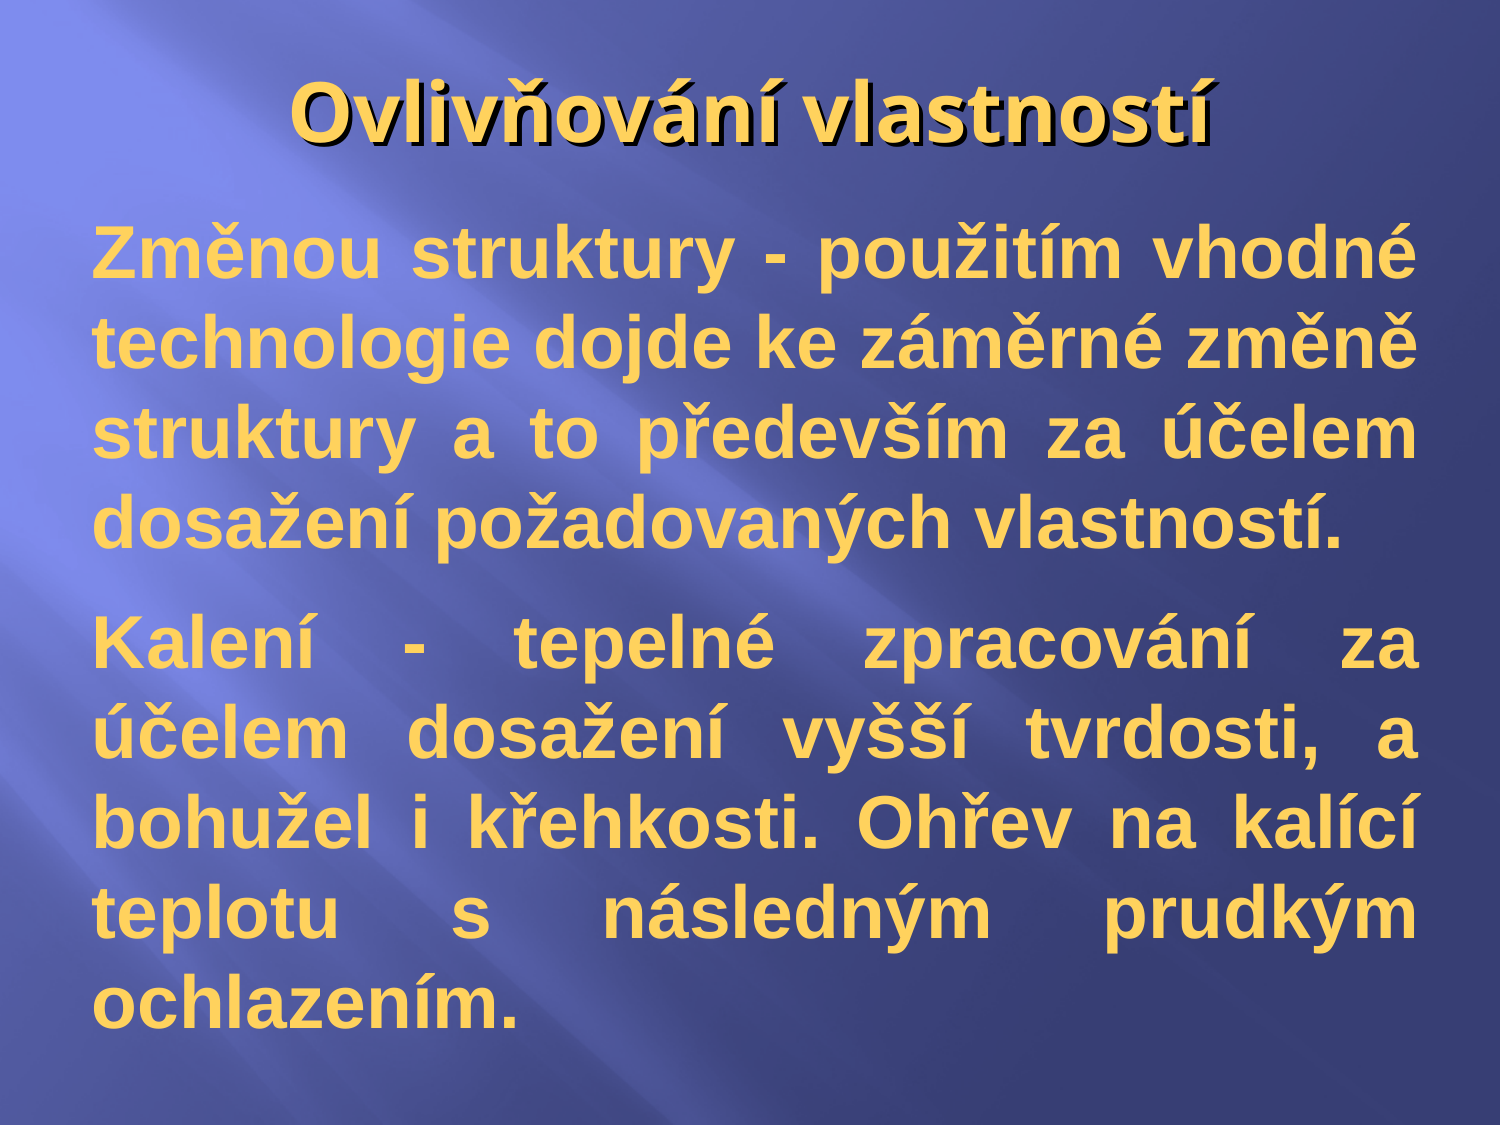

# Ovlivňování vlastností
Změnou struktury - použitím vhodné technologie dojde ke záměrné změně struktury a to především za účelem dosažení požadovaných vlastností.
Kalení - tepelné zpracování za účelem dosažení vyšší tvrdosti, a bohužel i křehkosti. Ohřev na kalící teplotu s následným prudkým ochlazením.